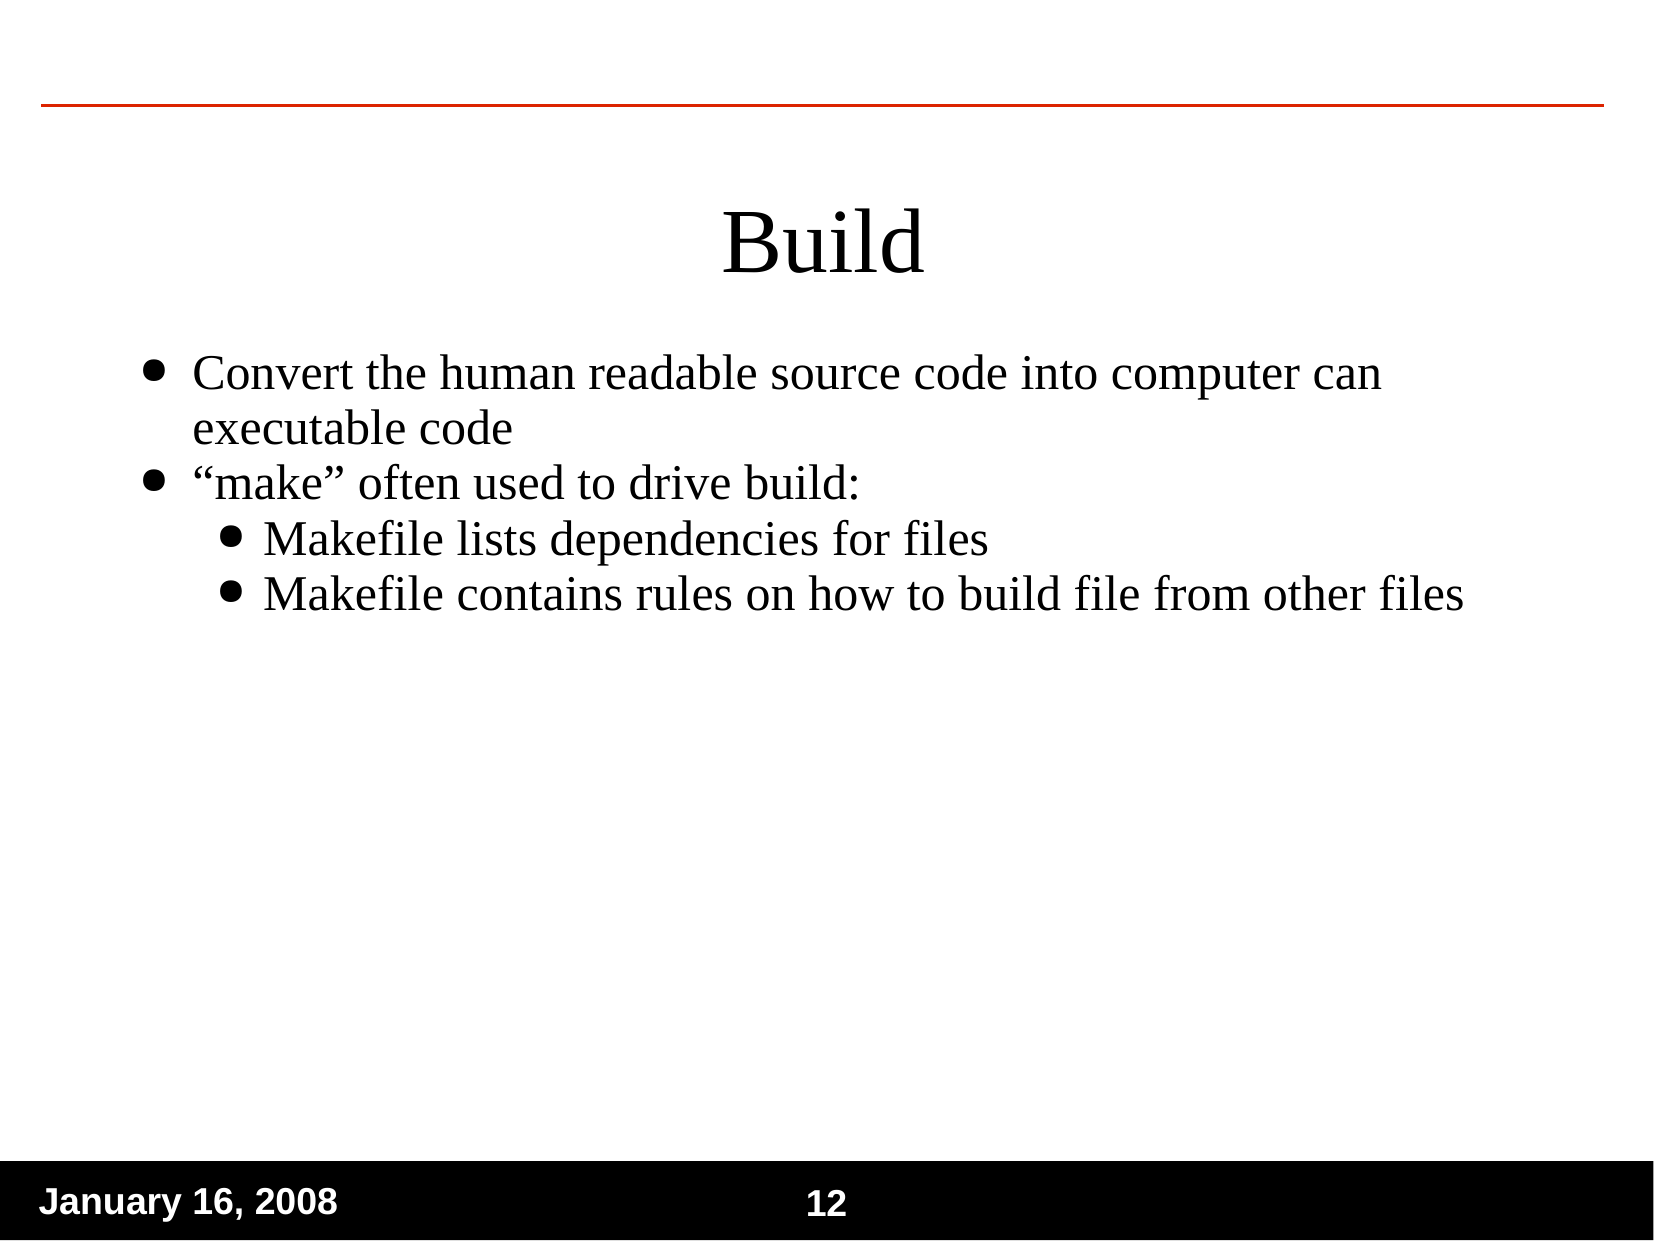

# Build
Convert the human readable source code into computer can executable code
“make” often used to drive build:
Makefile lists dependencies for files
Makefile contains rules on how to build file from other files